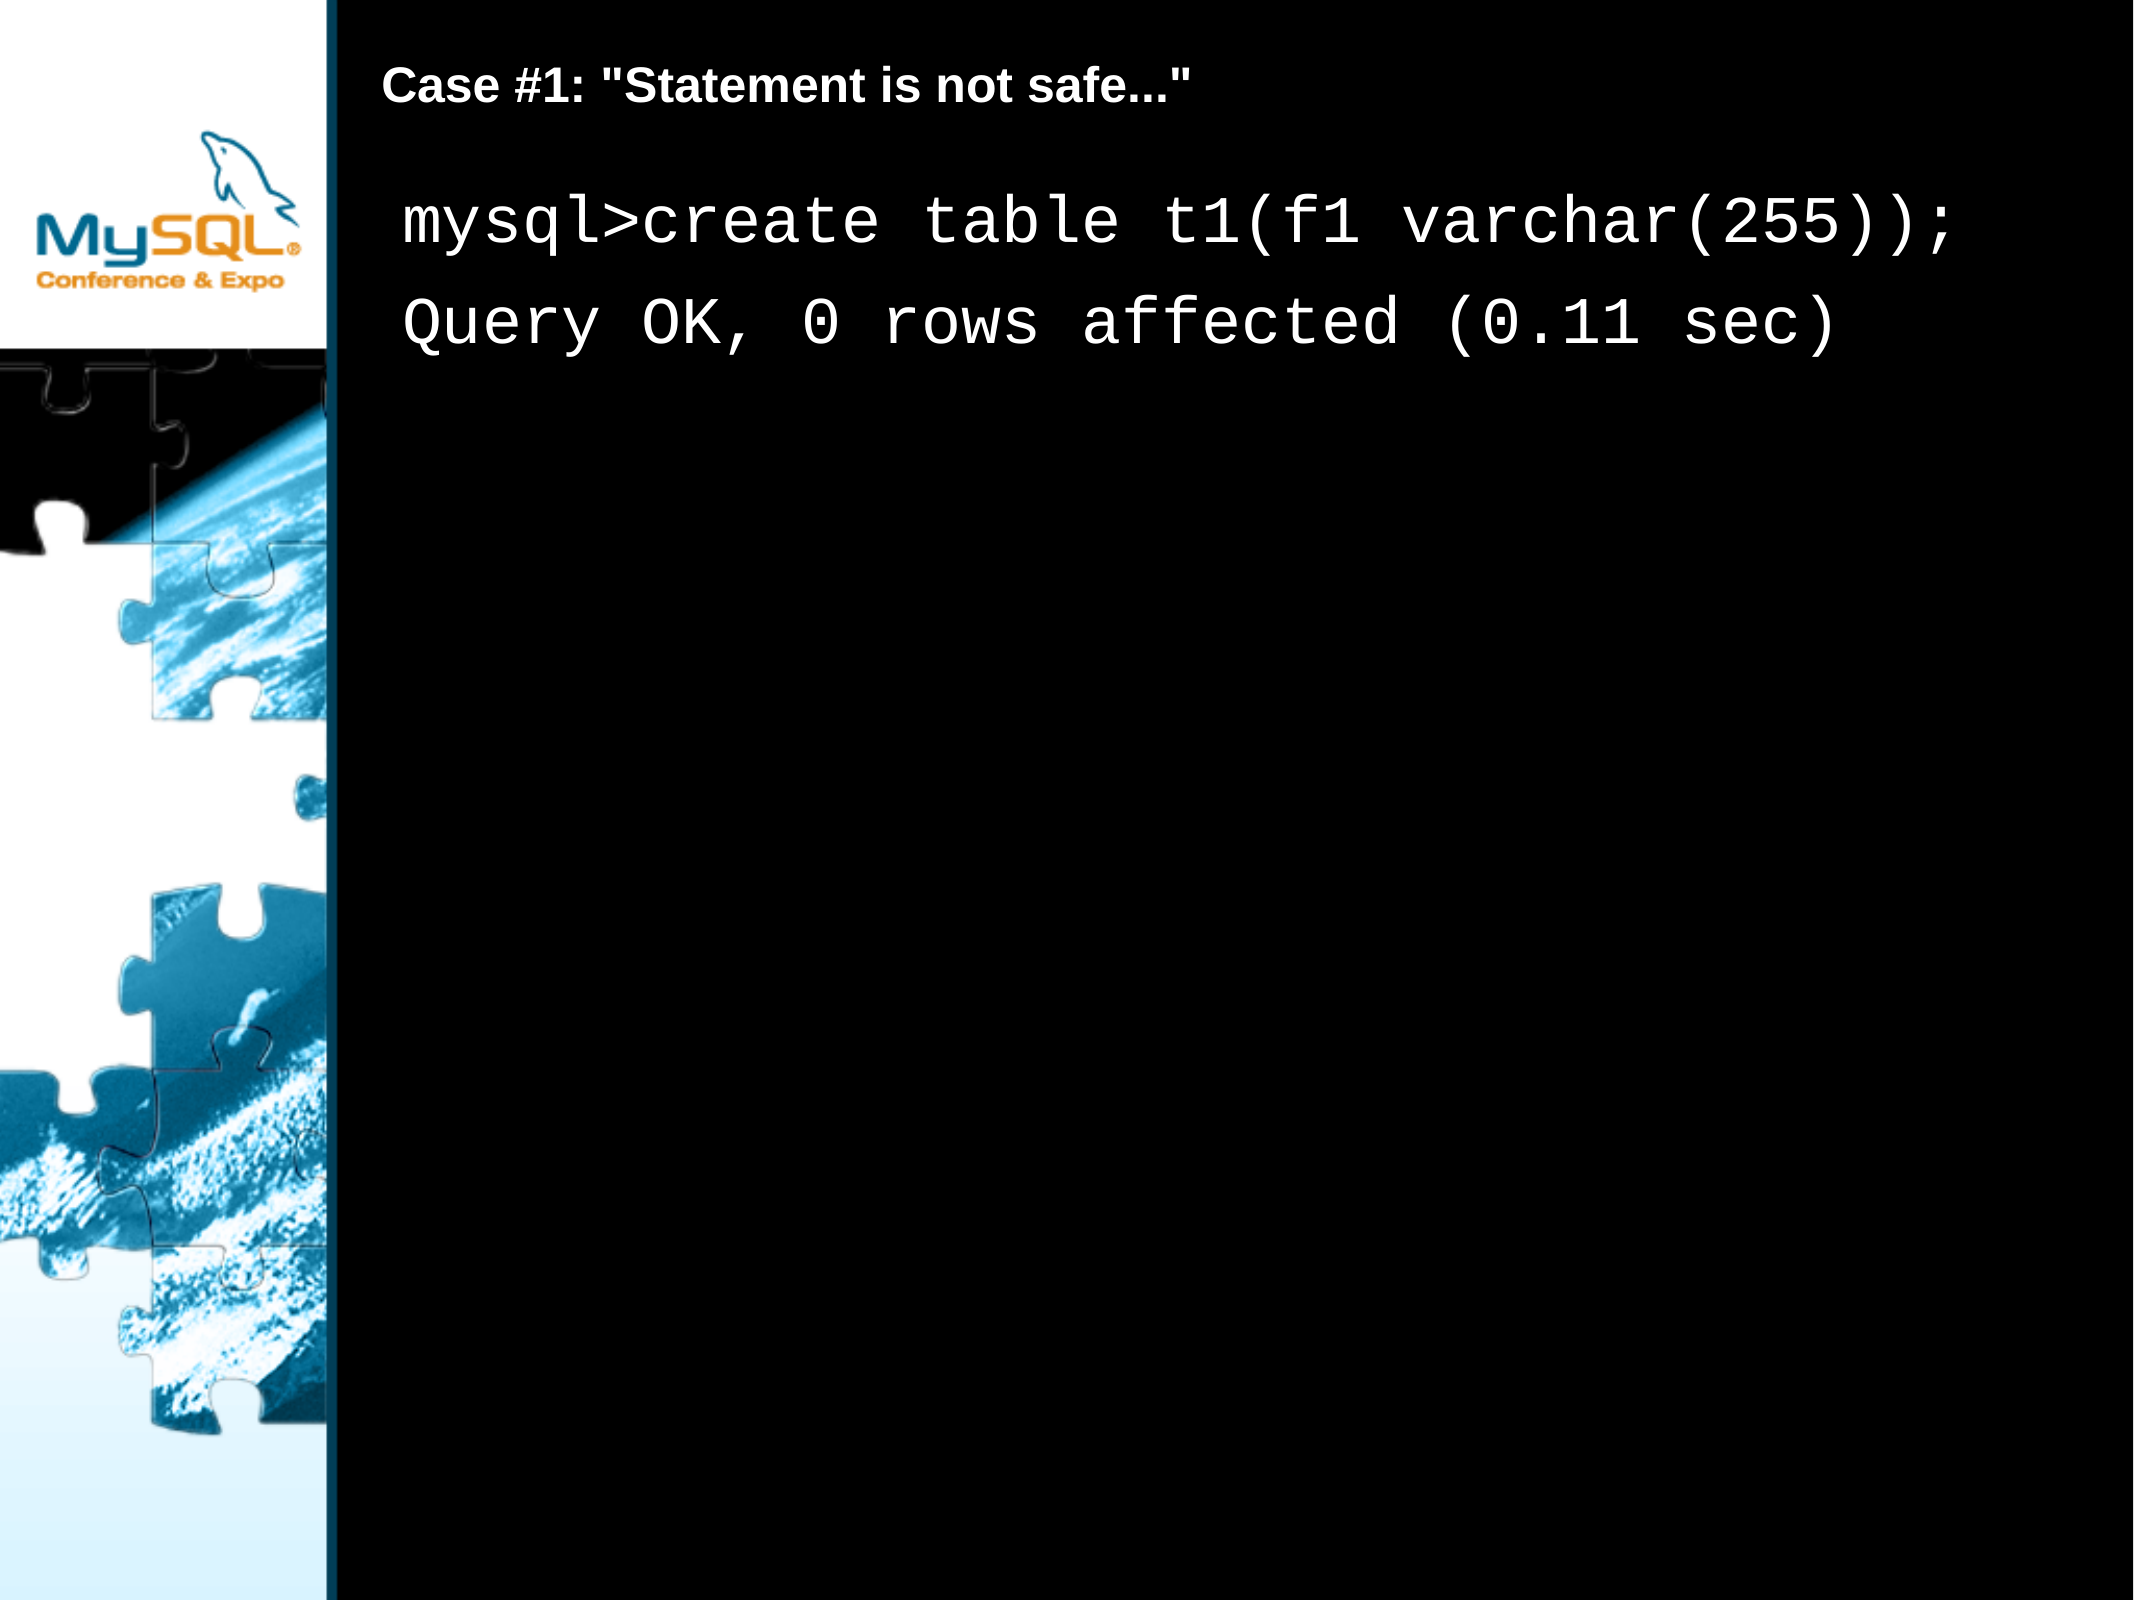

# Case #1: "Statement is not safe..."
mysql>create table t1(f1 varchar(255));
Query OK, 0 rows affected (0.11 sec)